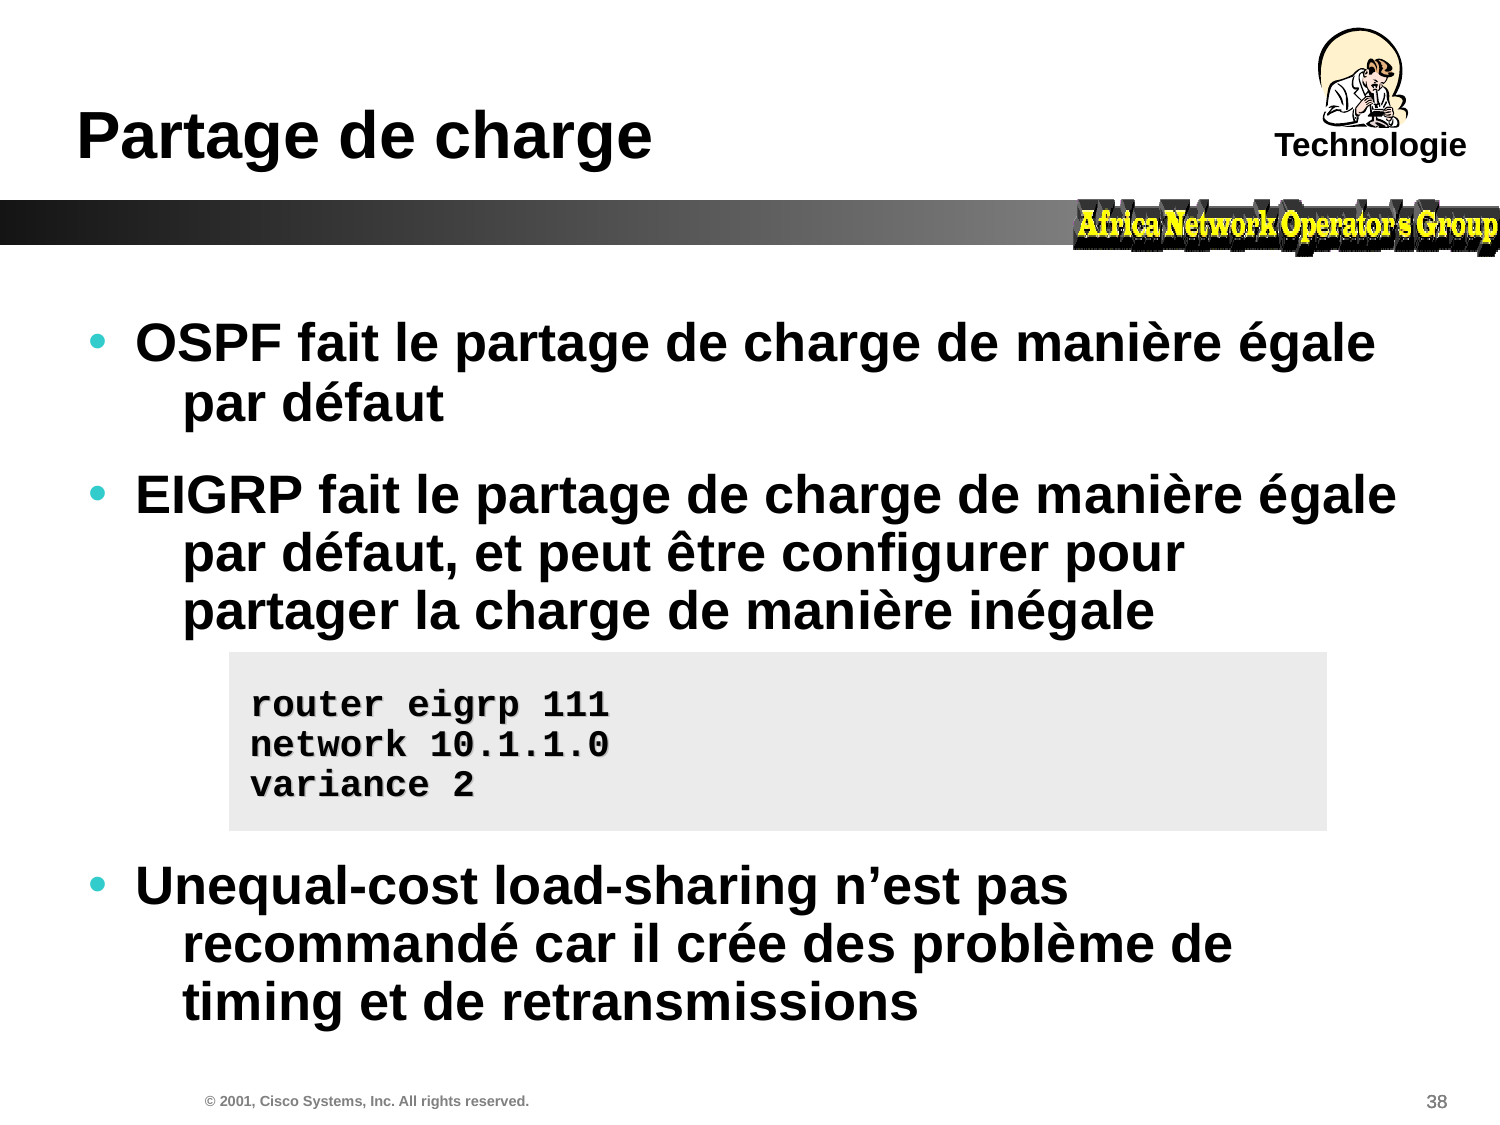

Technologie
Partage de charge
# OSPF fait le partage de charge de manière égale par défaut
EIGRP fait le partage de charge de manière égale par défaut, et peut être configurer pour partager la charge de manière inégale
Unequal-cost load-sharing n’est pas recommandé car il crée des problème de timing et de retransmissions
router eigrp 111
network 10.1.1.0
variance 2